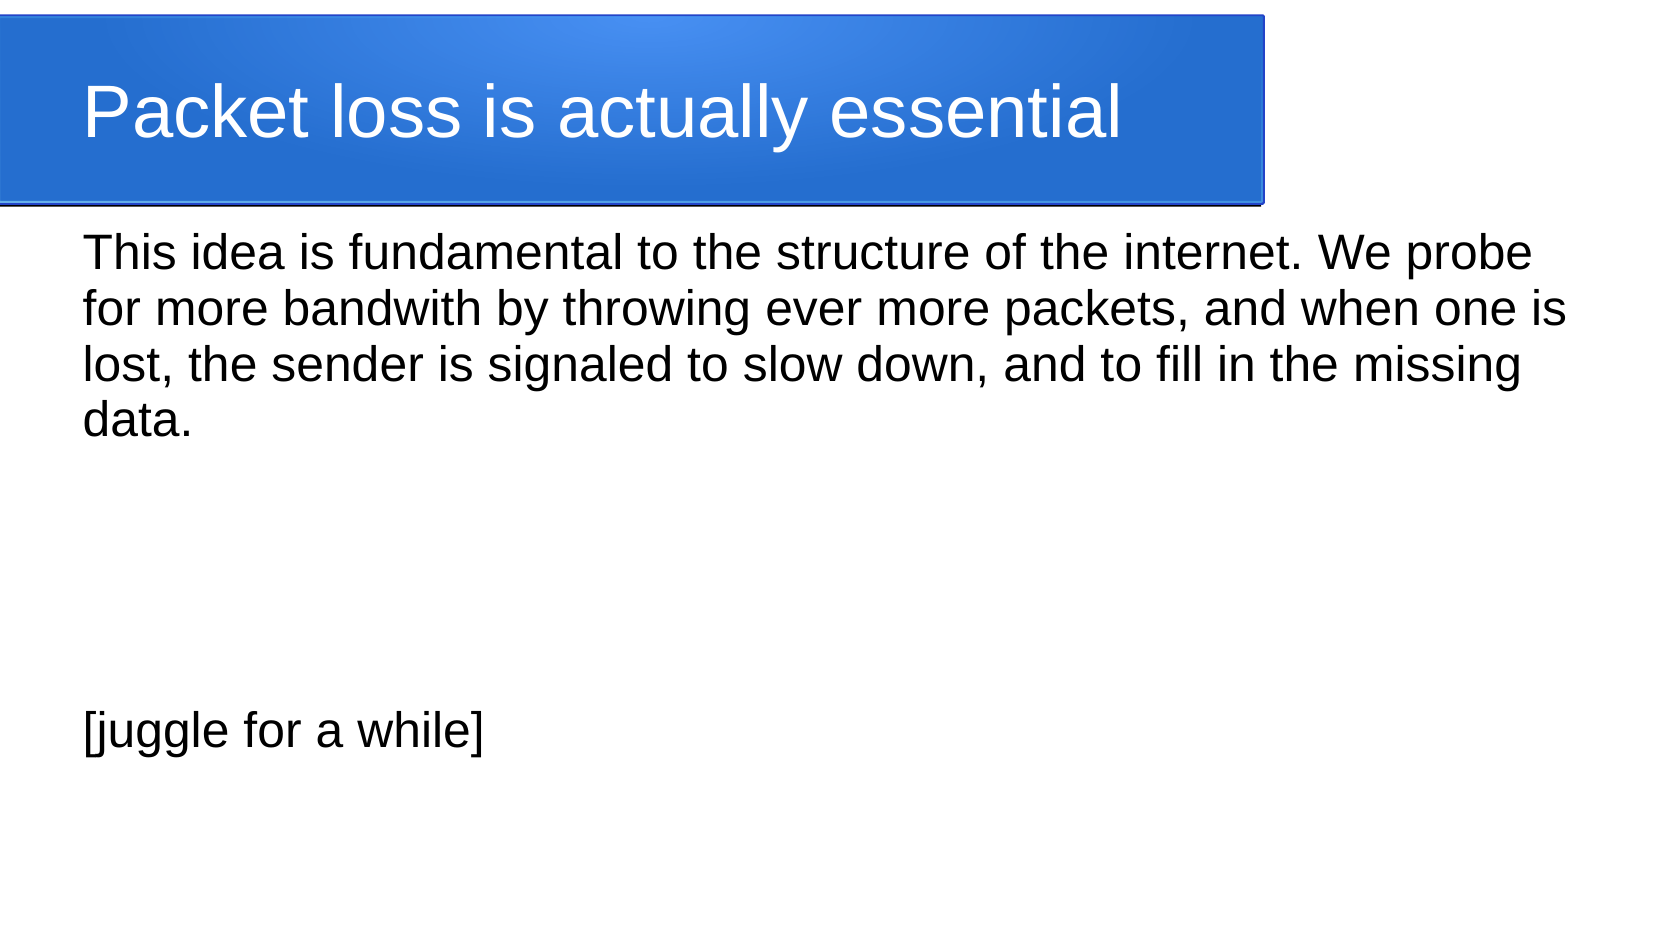

# Packet loss is actually essential
This idea is fundamental to the structure of the internet. We probe for more bandwith by throwing ever more packets, and when one is lost, the sender is signaled to slow down, and to fill in the missing data.
[juggle for a while]